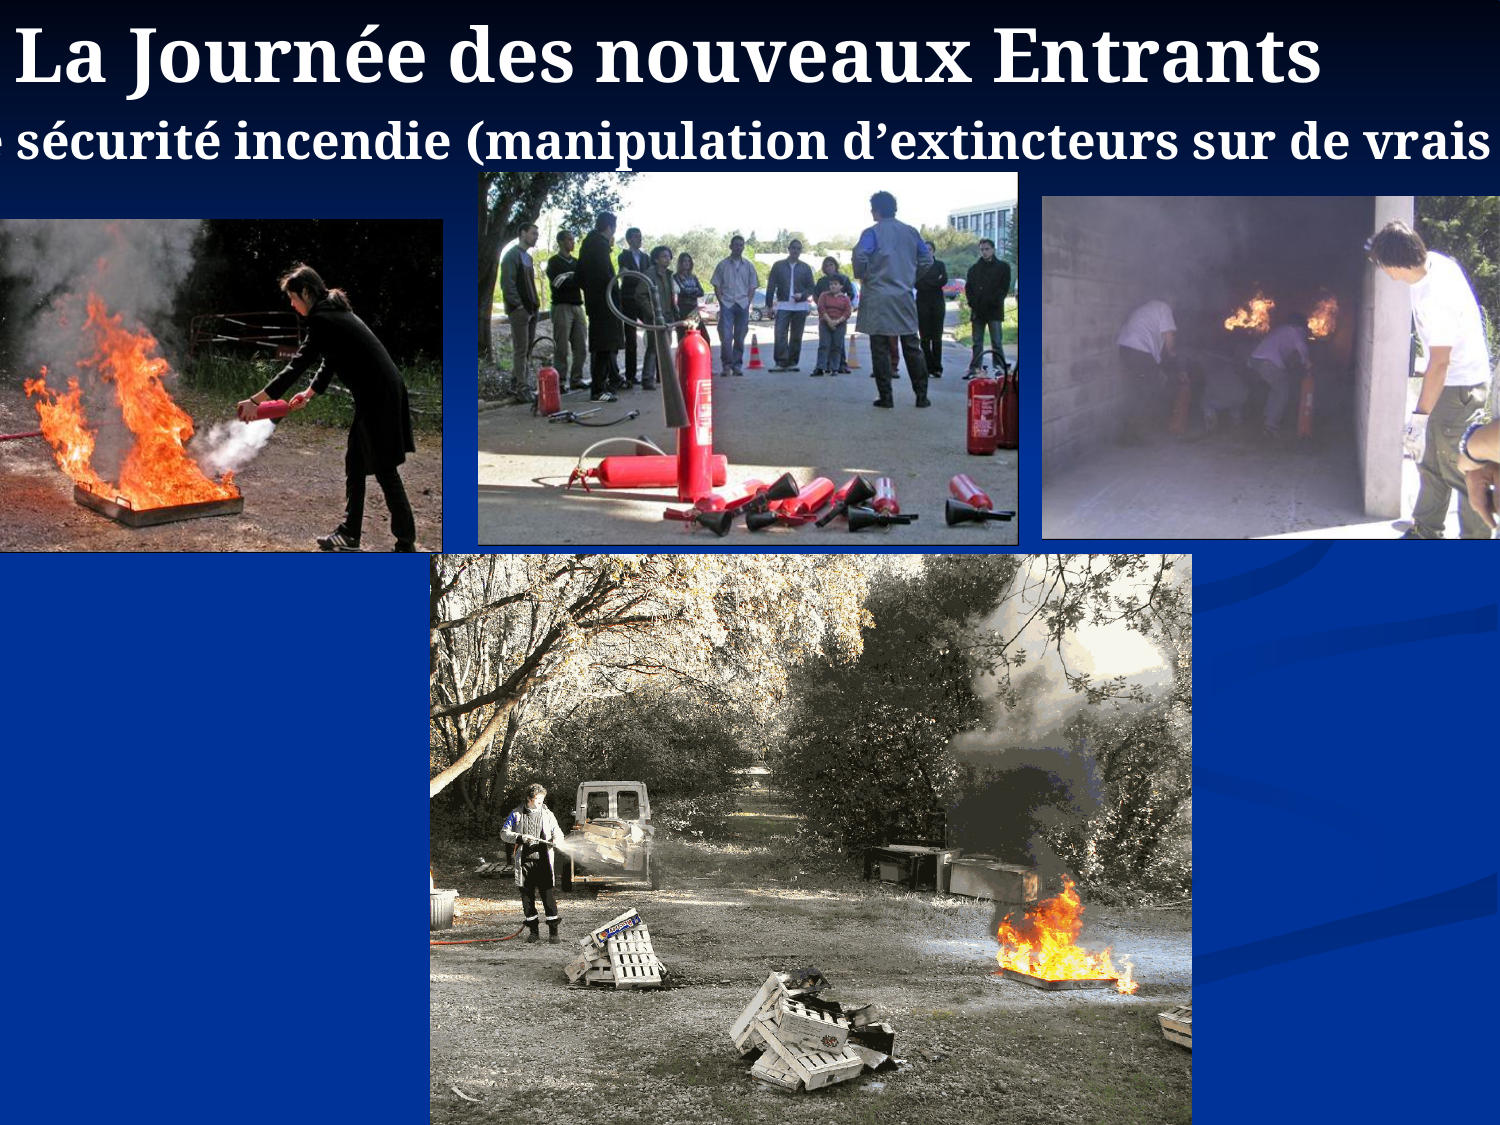

La Journée des nouveaux Entrants
Stage sécurité incendie (manipulation d’extincteurs sur de vrais feux)